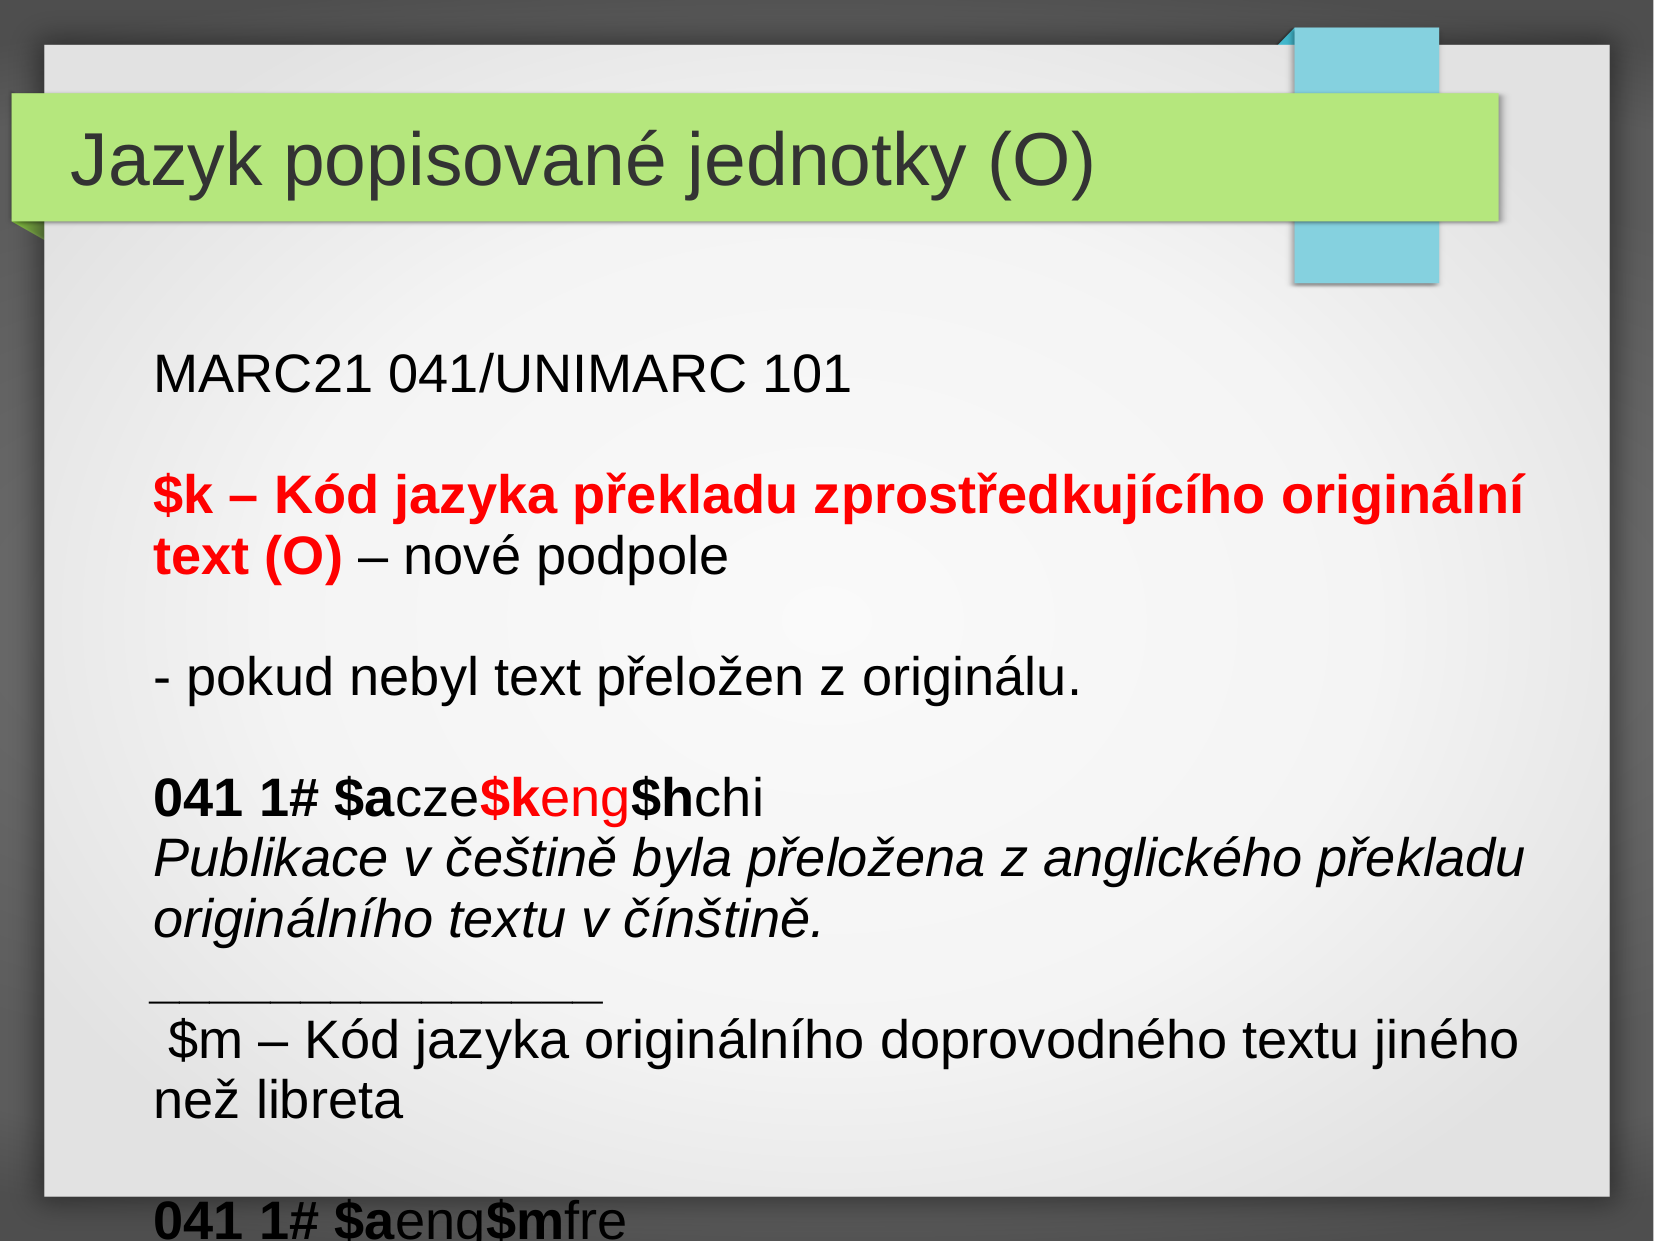

# Jazyk popisované jednotky (O)
MARC21 041/UNIMARC 101
$k – Kód jazyka překladu zprostředkujícího originální text (O) – nové podpole
- pokud nebyl text přeložen z originálu.
041 1# $acze$keng$hchi
Publikace v češtině byla přeložena z anglického překladu originálního textu v čínštině.
_______________
 $m – Kód jazyka originálního doprovodného textu jiného než libreta
041 1# $aeng$mfre